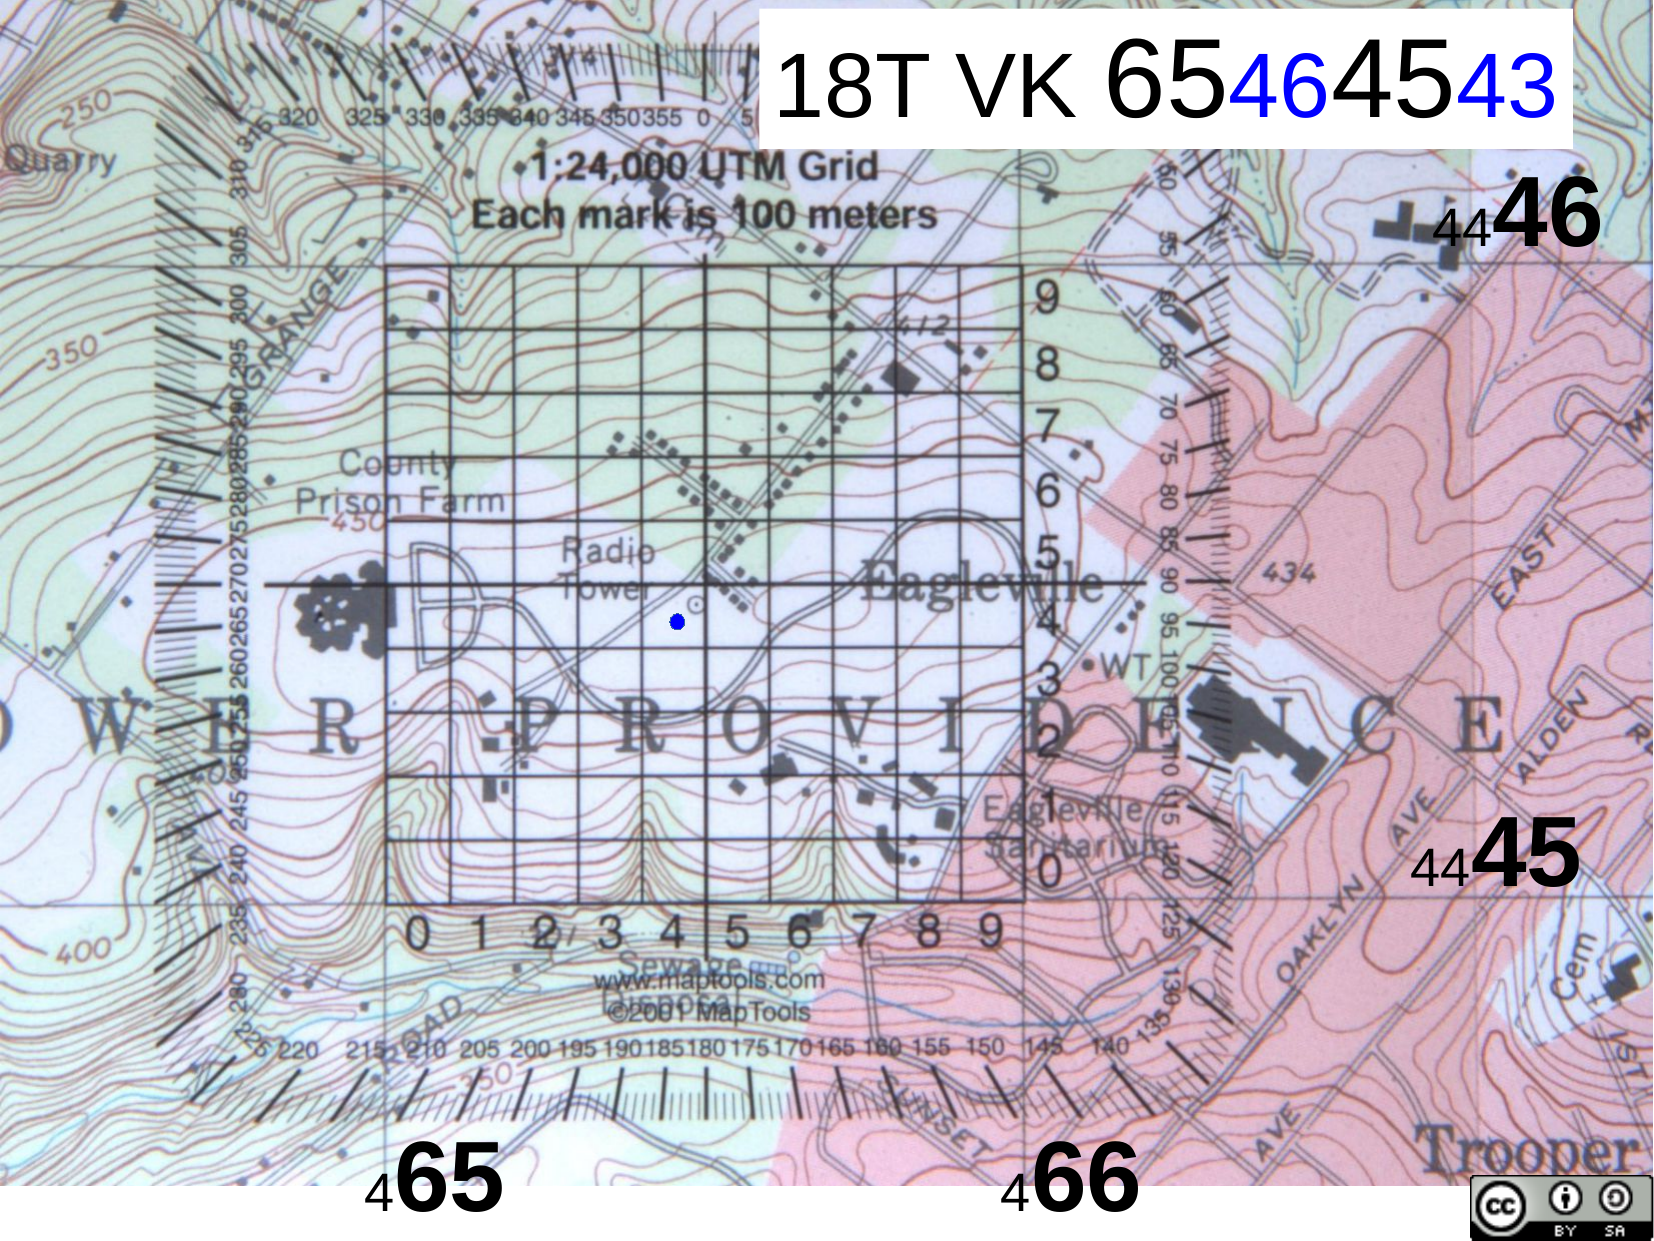

18T VK 65464543
4446
4445
 465
 466